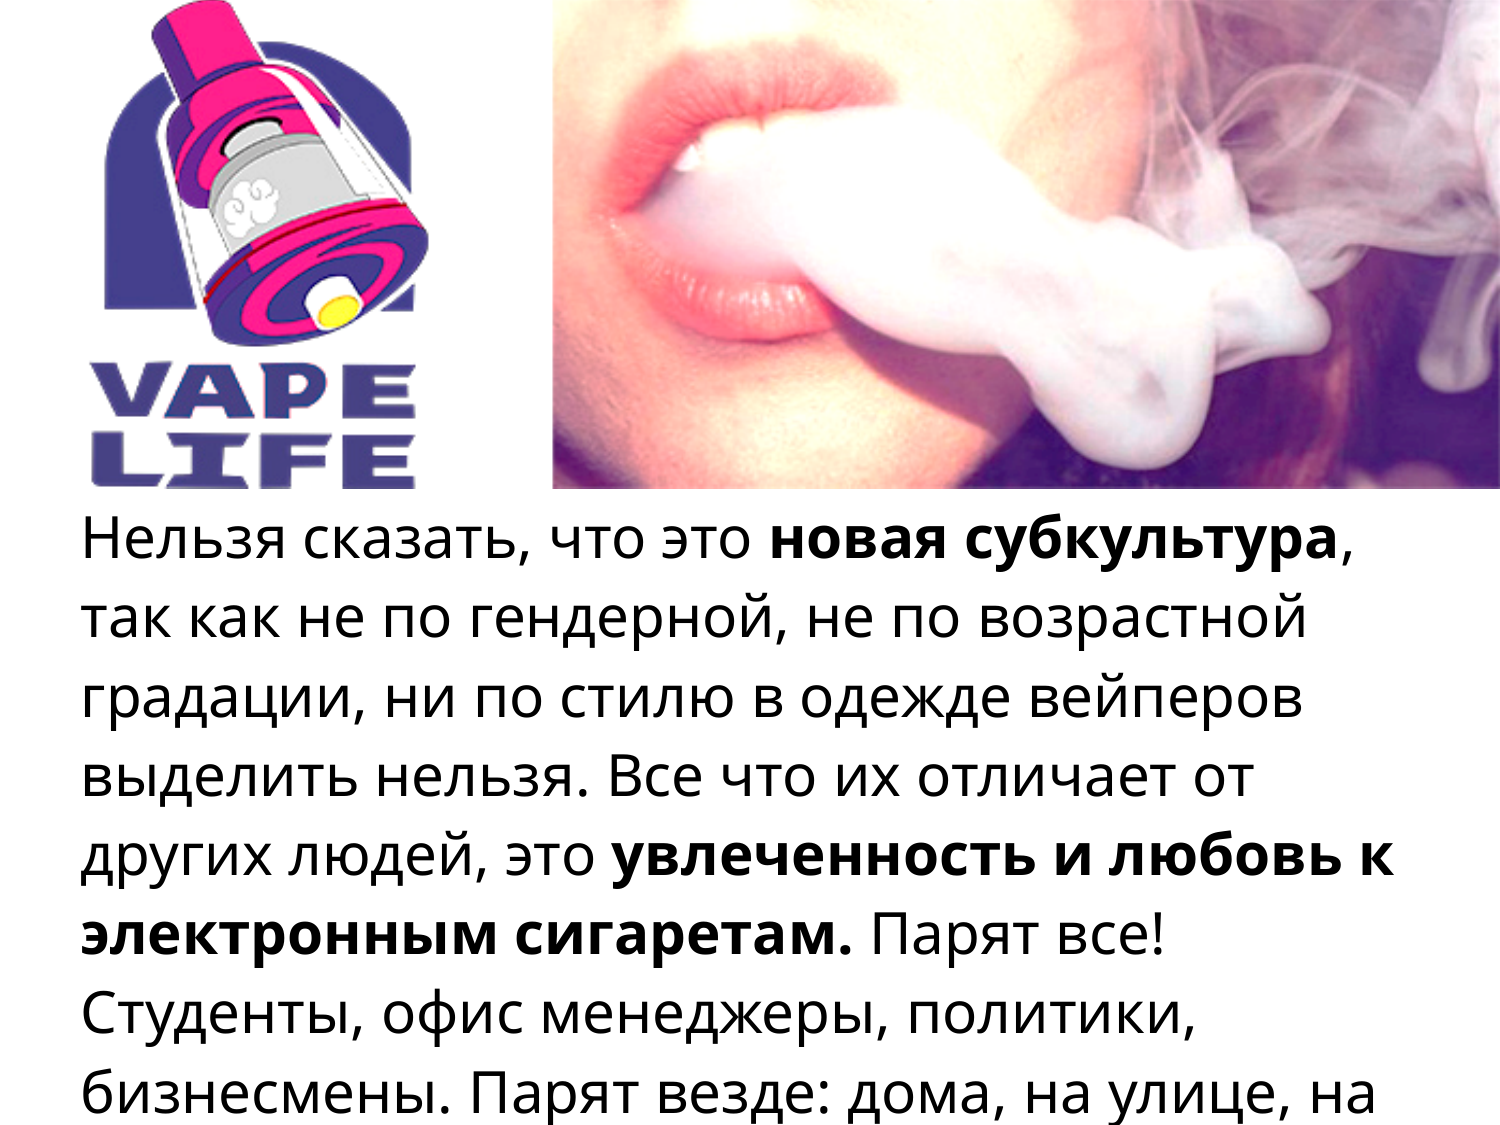

Вэйп культура
Нельзя сказать, что это новая субкультура, так как не по гендерной, не по возрастной градации, ни по стилю в одежде вейперов выделить нельзя. Все что их отличает от других людей, это увлеченность и любовь к электронным сигаретам. Парят все! Студенты, офис менеджеры, политики, бизнесмены. Парят везде: дома, на улице, на пляже, в автобусе, в самолете.